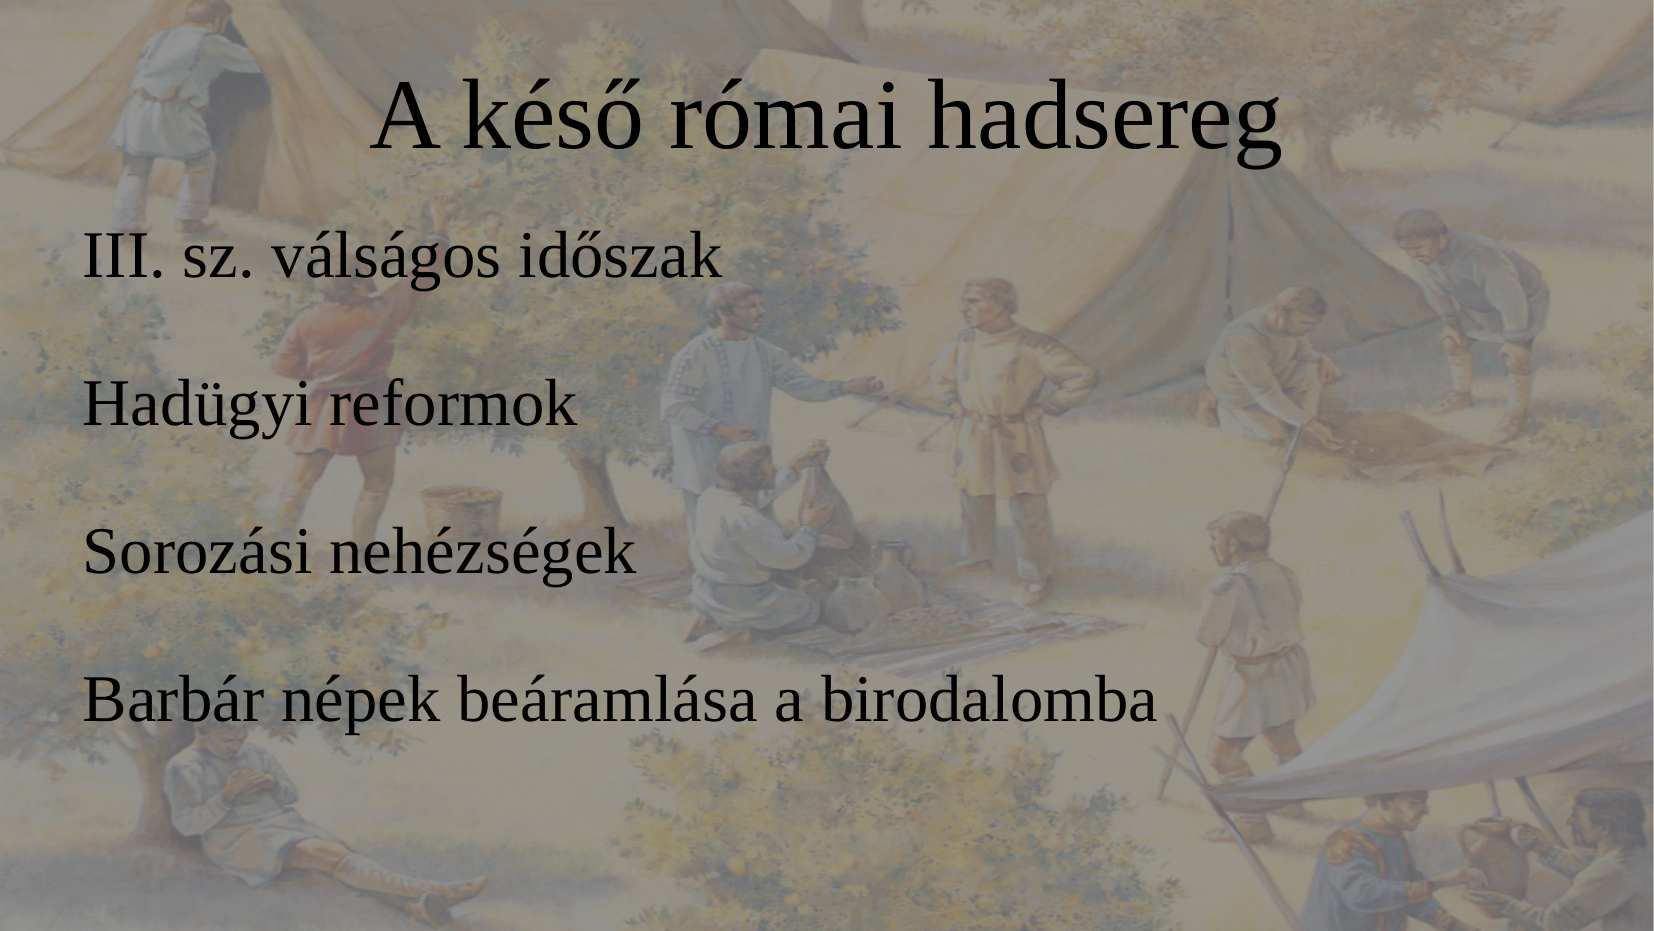

# A késő római hadsereg
III. sz. válságos időszak
Hadügyi reformok
Sorozási nehézségek
Barbár népek beáramlása a birodalomba